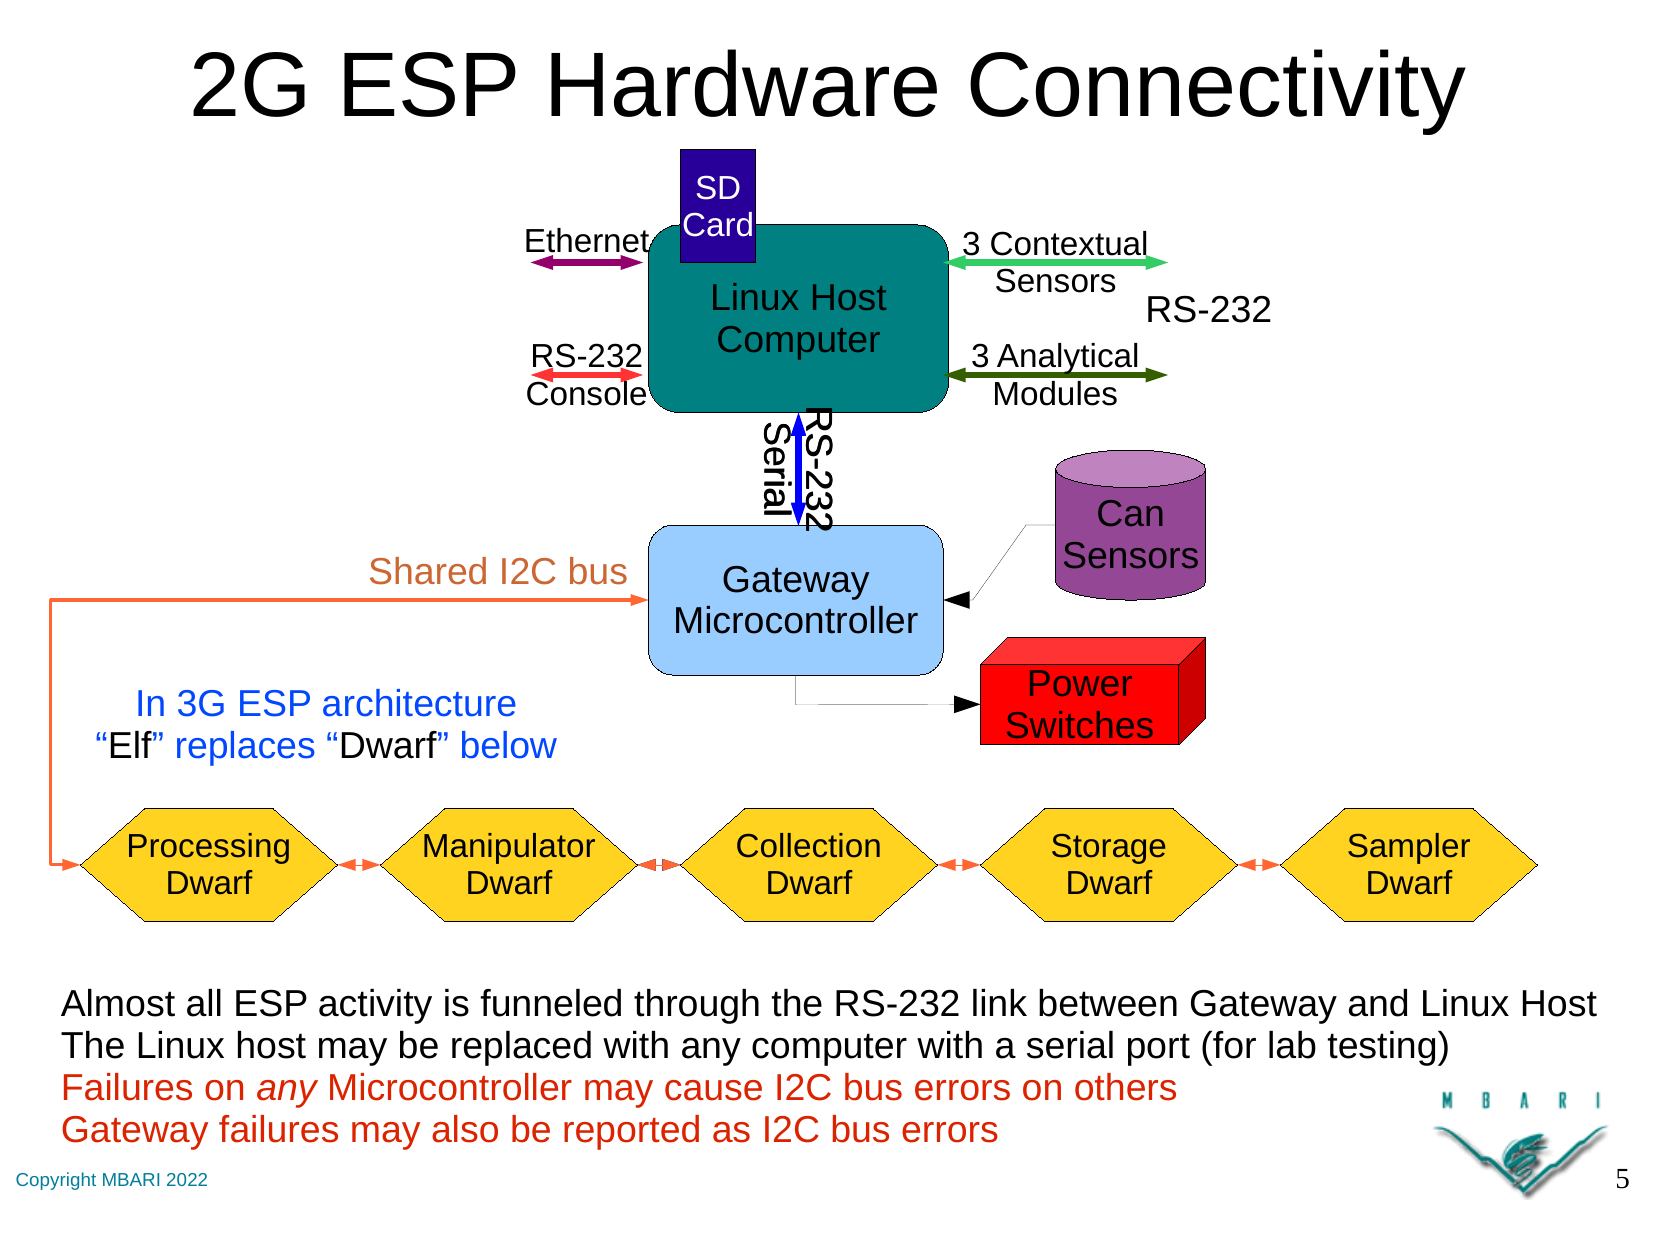

# 2G ESP Hardware Connectivity
SD
Card
Linux Host
Computer
Ethernet
3 Contextual
Sensors
RS-232
RS-232
Console
3 Analytical
Modules
RS-232
Serial
RS-232
Serial
Can
Sensors
Gateway
Microcontroller
Shared I2C bus
Power
Switches
In 3G ESP architecture
“Elf” replaces “Dwarf” below
Processing
Dwarf
Manipulator
Dwarf
Collection
Dwarf
Storage
Dwarf
Sampler
Dwarf
Almost all ESP activity is funneled through the RS-232 link between Gateway and Linux Host
The Linux host may be replaced with any computer with a serial port (for lab testing)
Failures on any Microcontroller may cause I2C bus errors on others
Gateway failures may also be reported as I2C bus errors